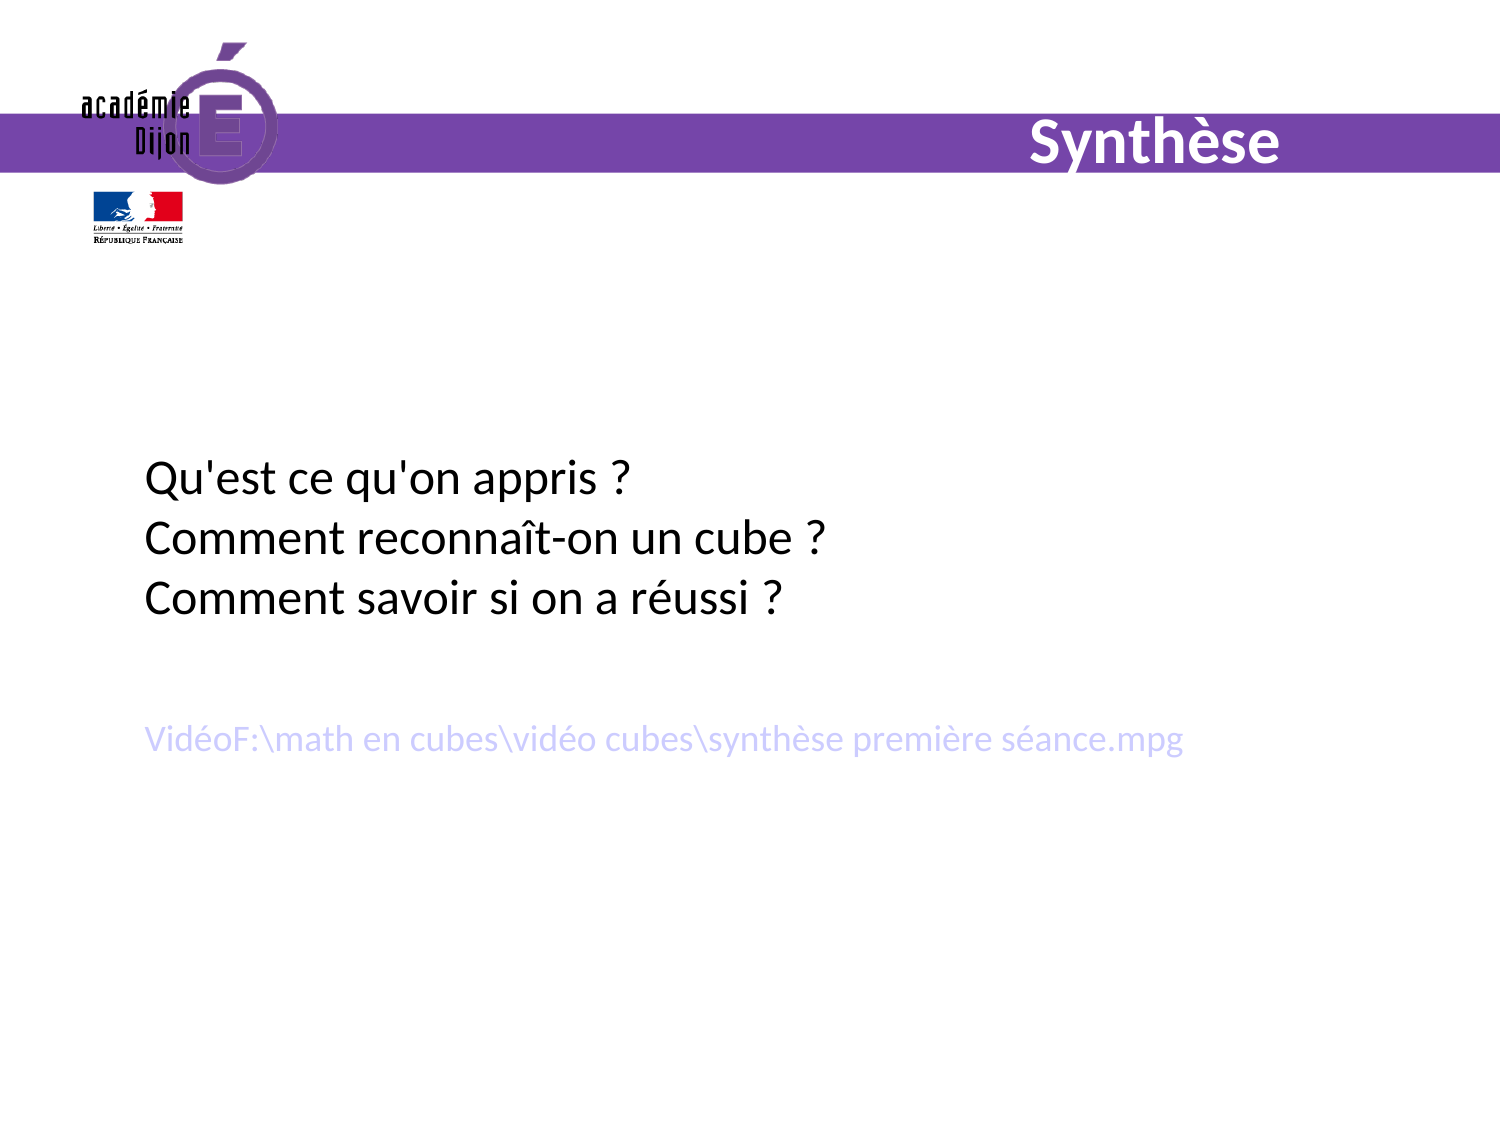

Synthèse
Qu'est ce qu'on appris ?
Comment reconnaît-on un cube ?
Comment savoir si on a réussi ?
VidéoF:\math en cubes\vidéo cubes\synthèse première séance.mpg